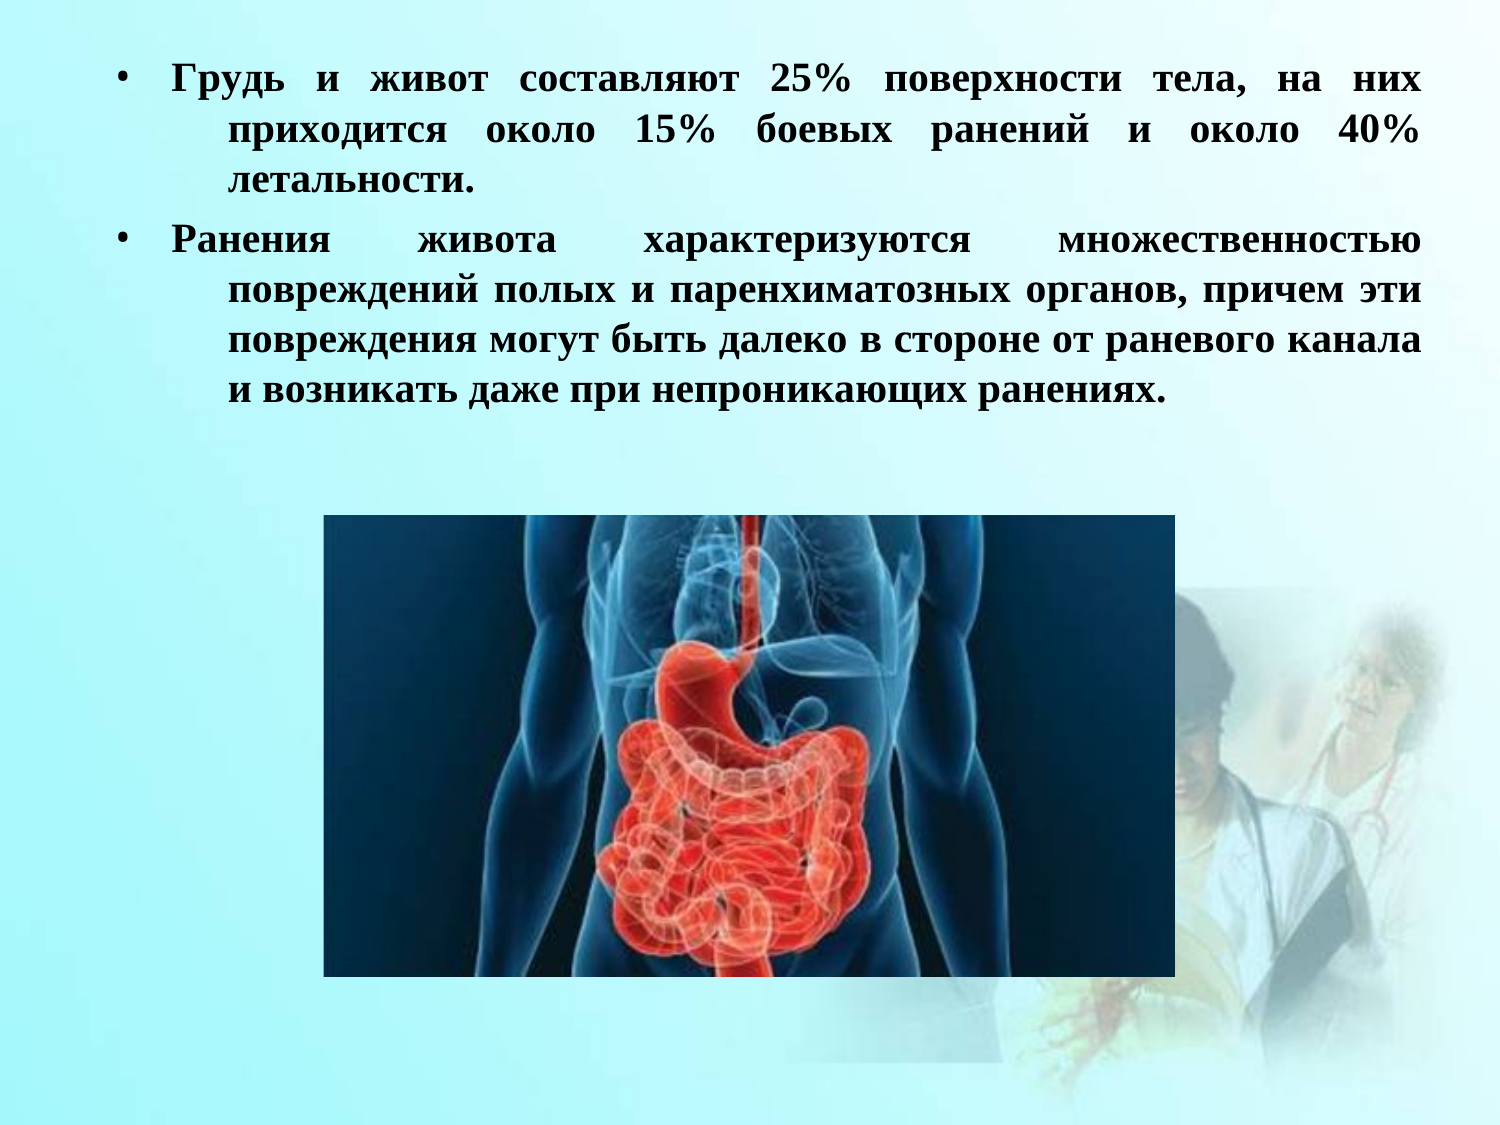

# Грудь и живот составляют 25% поверхности тела, на них приходится около 15% боевых ранений и около 40% летальности.
Ранения живота характеризуются множественностью повреждений полых и паренхиматозных органов, причем эти повреждения могут быть далеко в стороне от раневого канала и возникать даже при непроникающих ранениях.